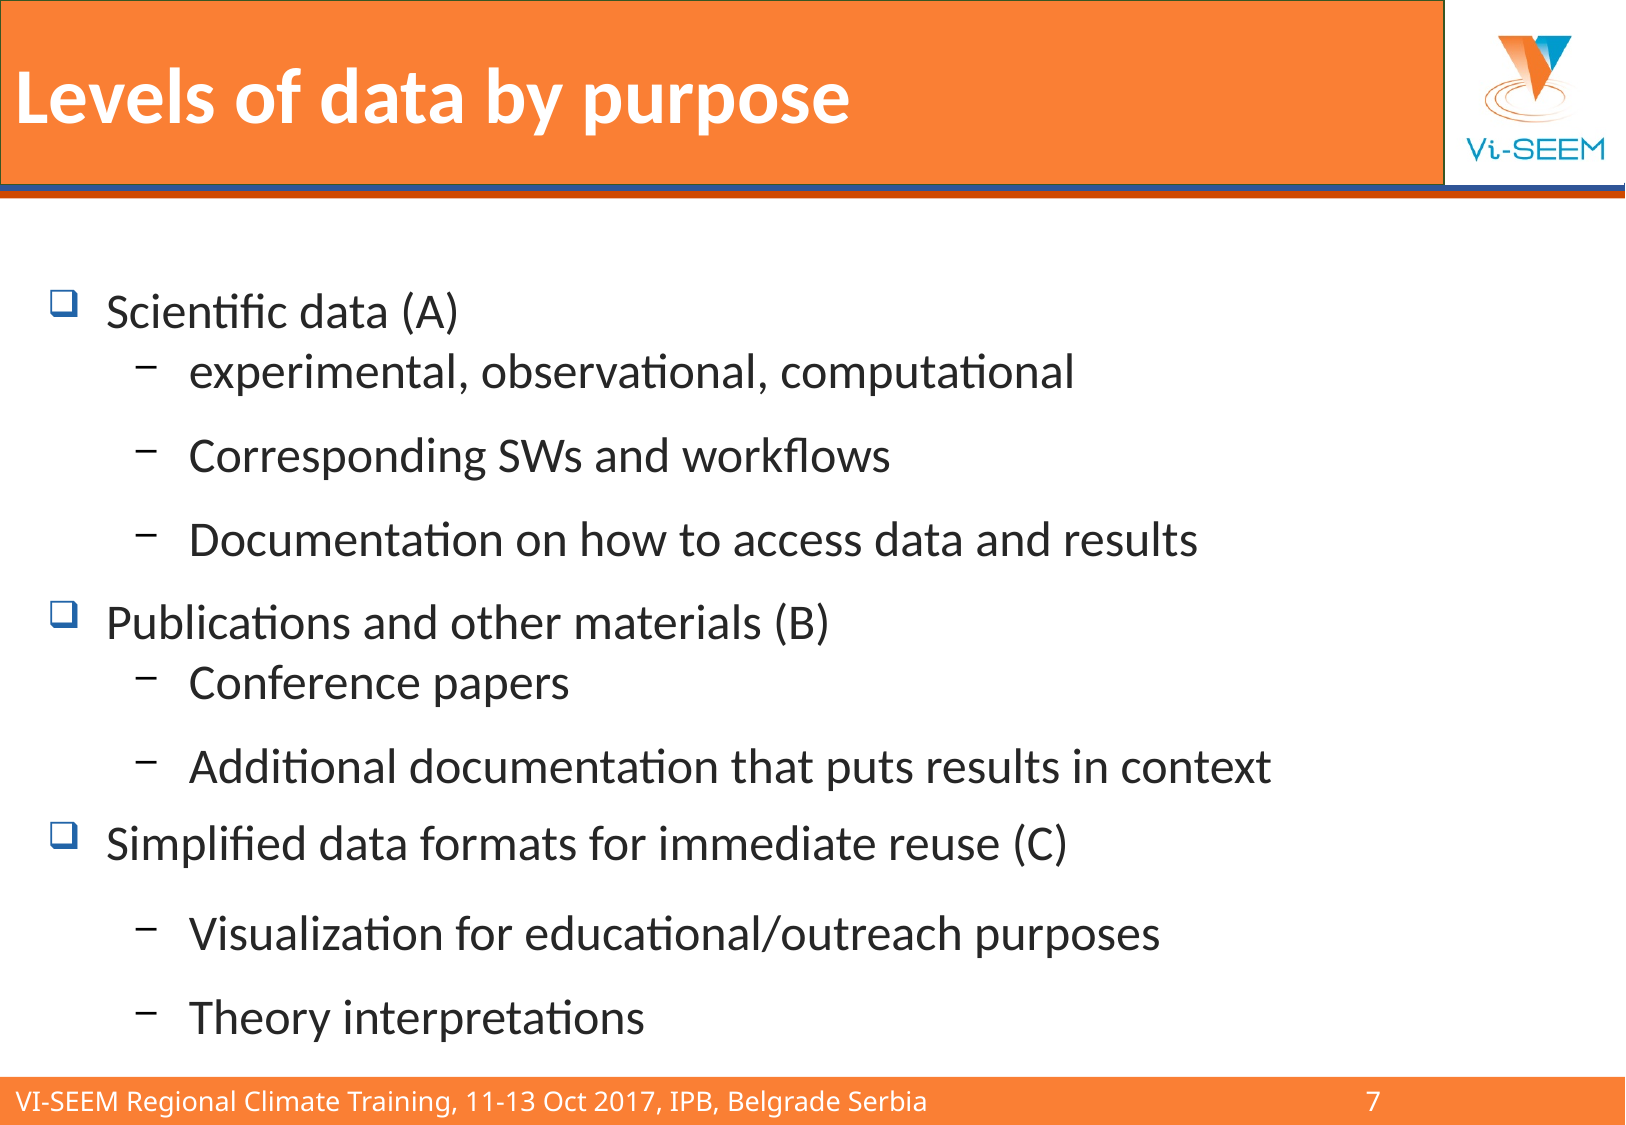

# Levels of data by purpose
Scientific data (A)
experimental, observational, computational
Corresponding SWs and workflows
Documentation on how to access data and results
Publications and other materials (B)
Conference papers
Additional documentation that puts results in context
Simplified data formats for immediate reuse (C)
Visualization for educational/outreach purposes
Theory interpretations
VI-SEEM Regional Climate Training, 11-13 Oct 2017, IPB, Belgrade Serbia